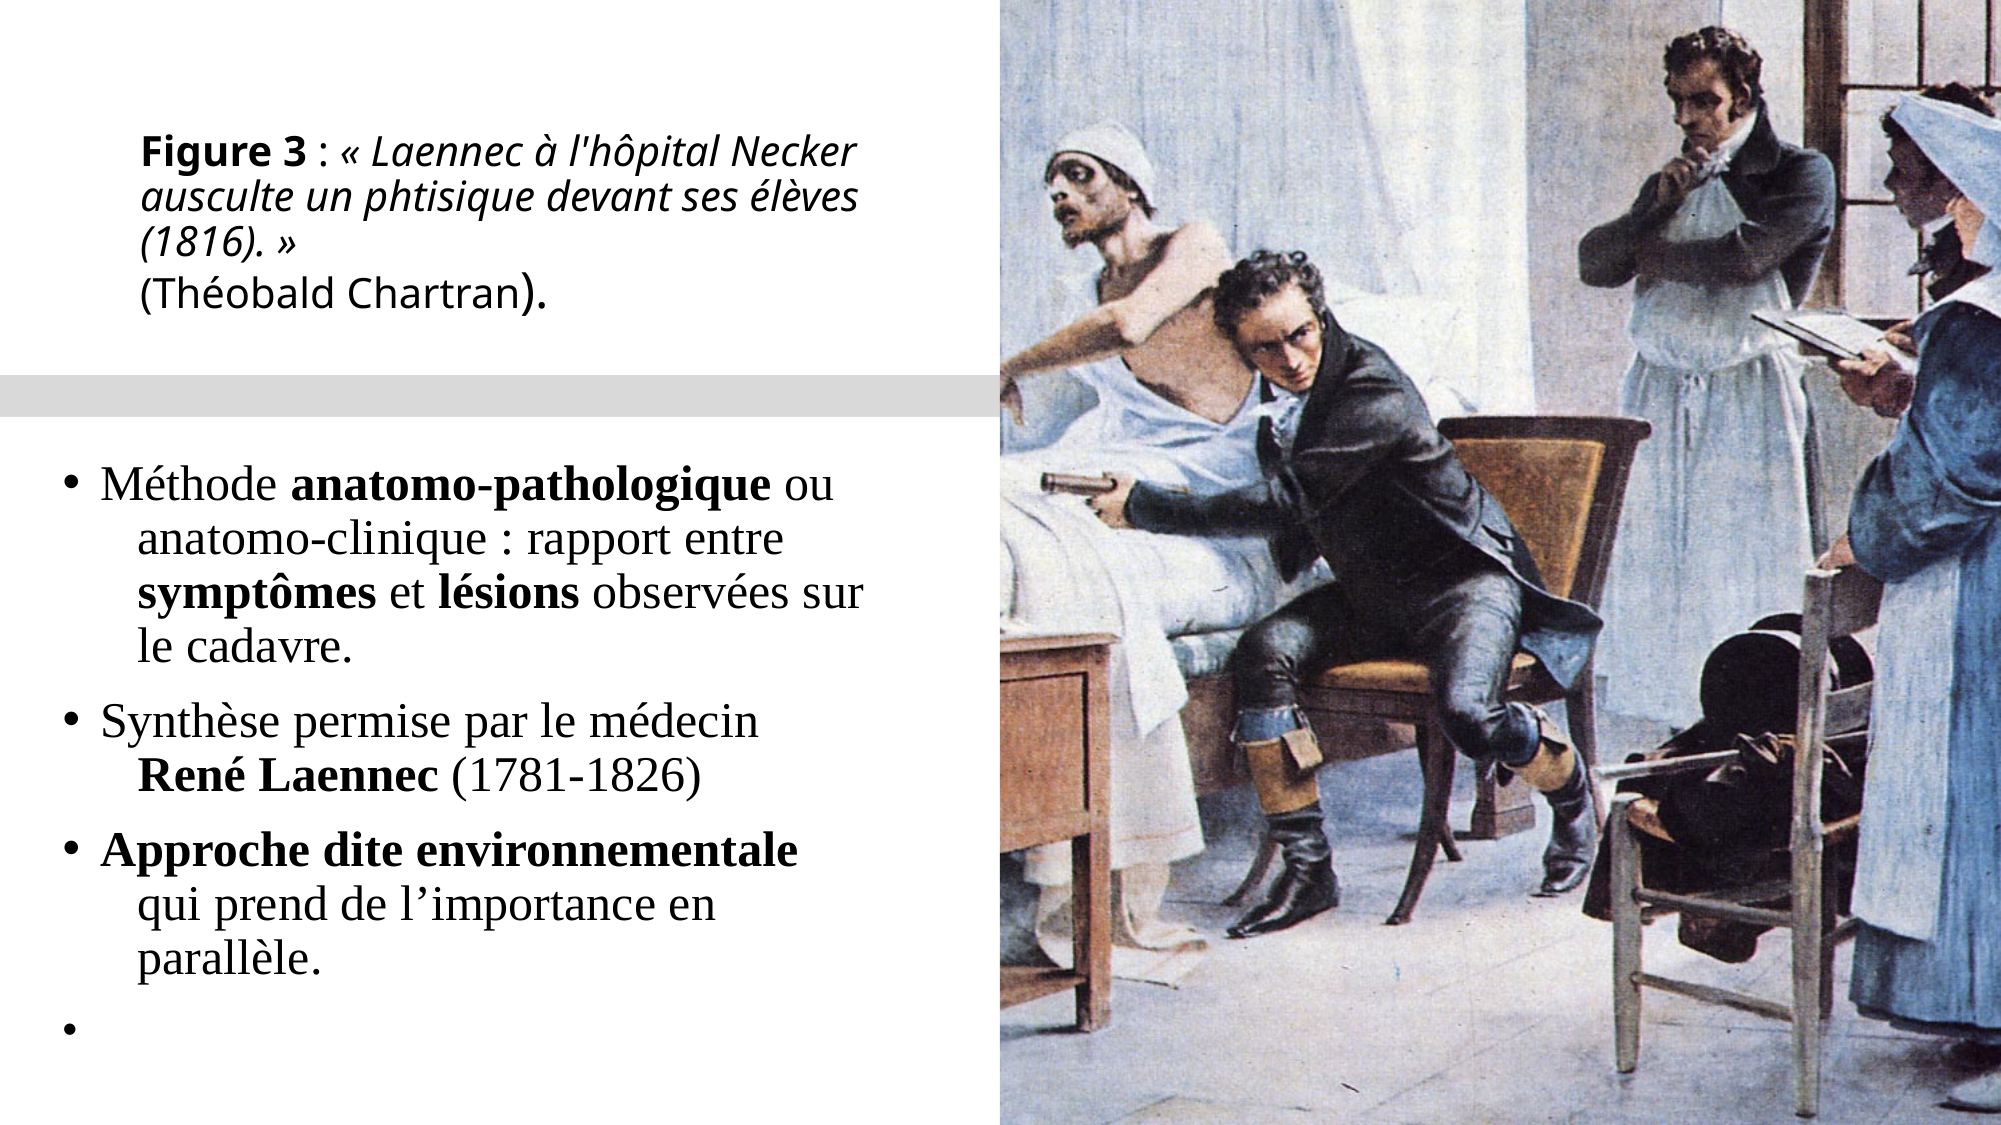

# Figure 3 : « Laennec à l'hôpital Necker ausculte un phtisique devant ses élèves (1816). » (Théobald Chartran).
Méthode anatomo-pathologique ou anatomo-clinique : rapport entre symptômes et lésions observées sur le cadavre.
Synthèse permise par le médecin René Laennec (1781-1826)
Approche dite environnementale qui prend de l’importance en parallèle.